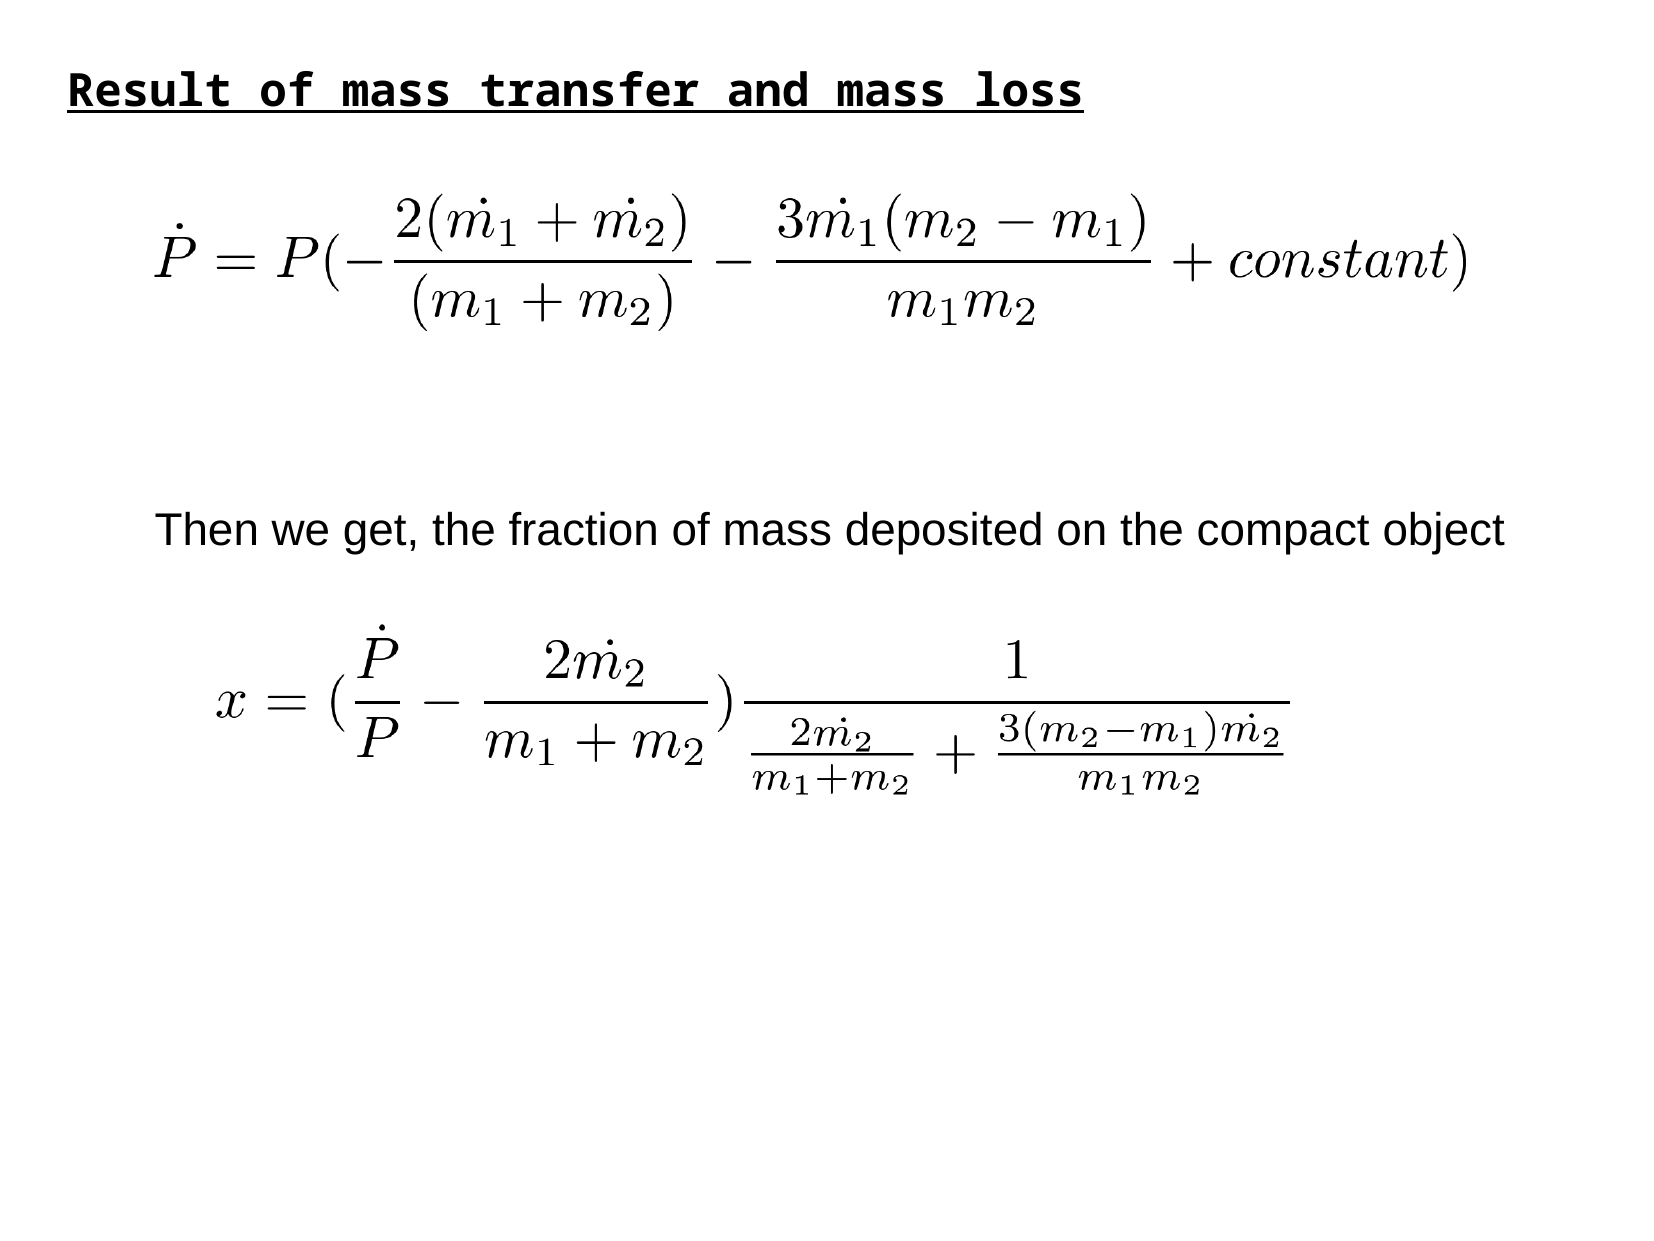

Result of mass transfer and mass loss
Then we get, the fraction of mass deposited on the compact object